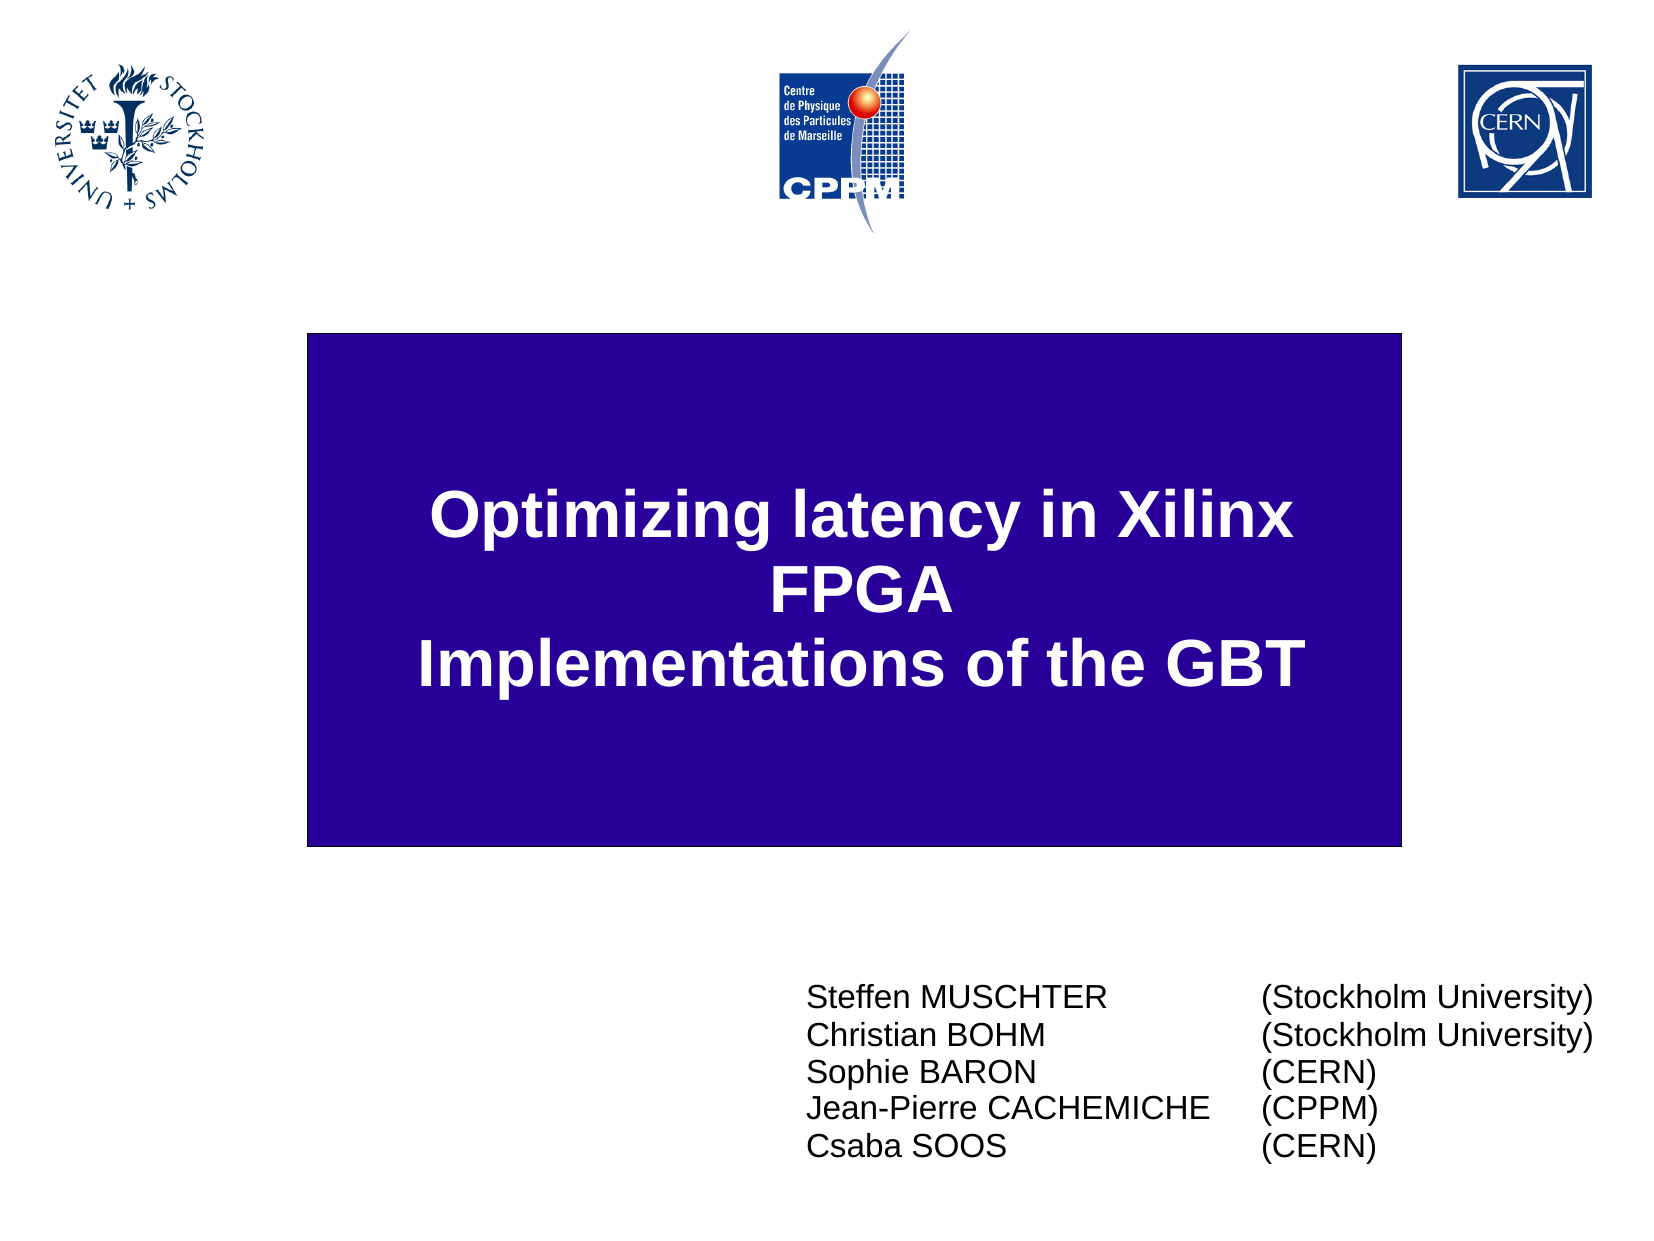

Optimizing latency in Xilinx FPGA
Implementations of the GBT
# Steffen MUSCHTER	(Stockholm University)		Christian BOHM	(Stockholm University) Sophie	 BARON	(CERN) Jean-Pierre 	CACHEMICHE	(CPPM) Csaba	 SOOS		(CERN)